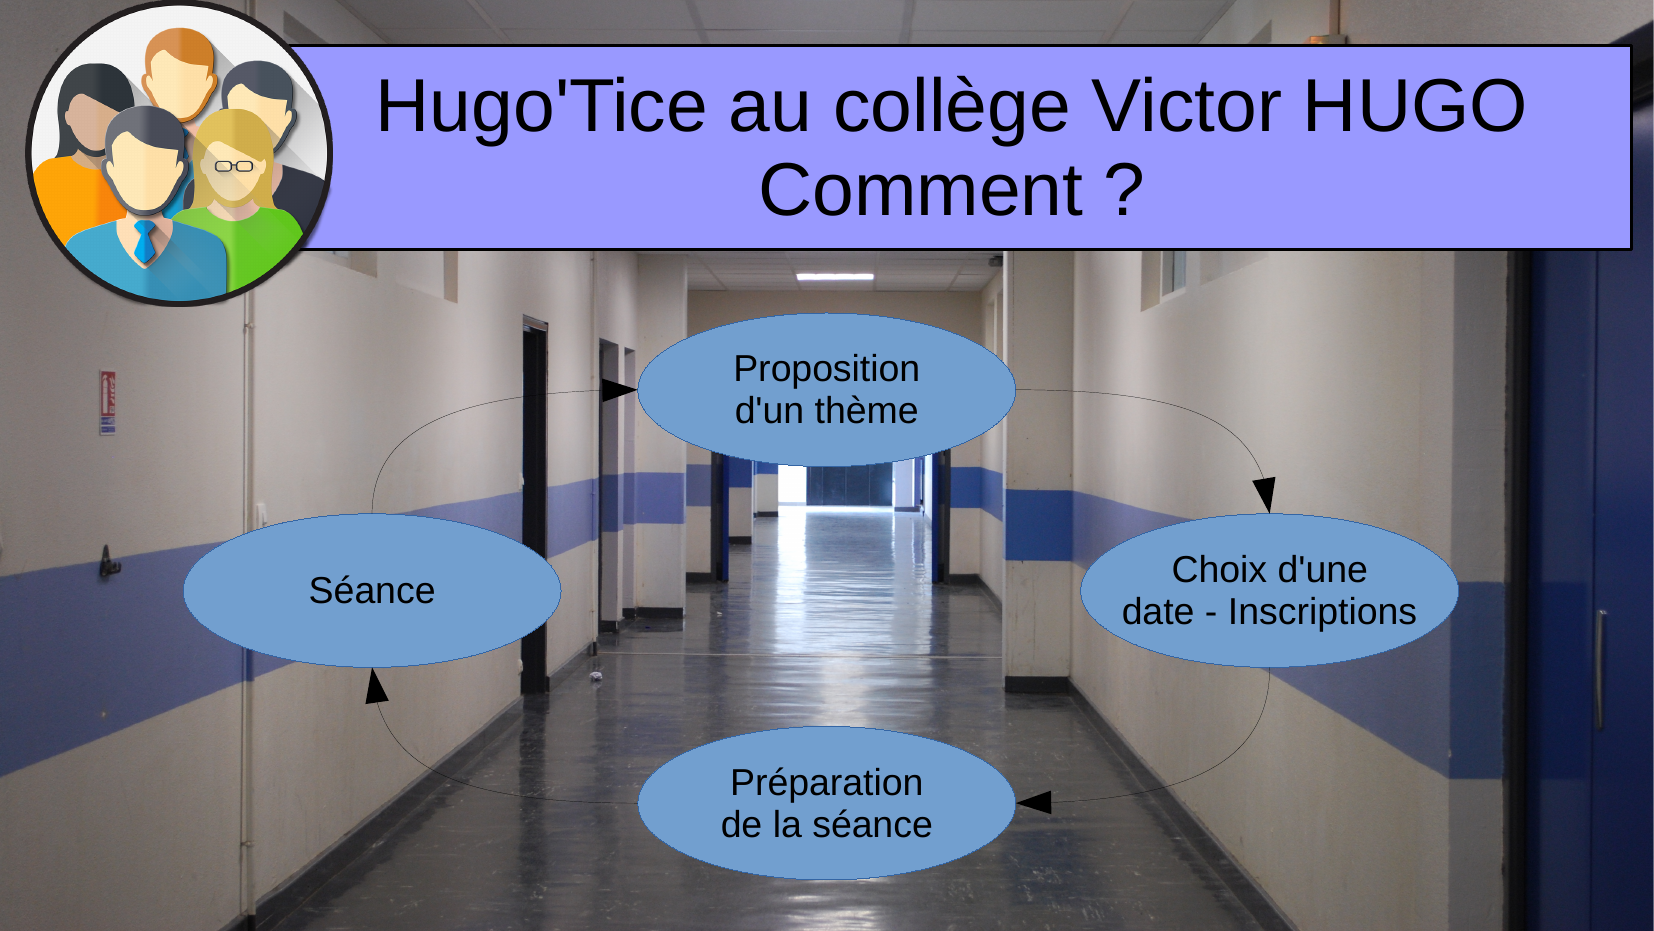

Hugo'Tice au collège Victor HUGO
Comment ?
Proposition
d'un thème
Choix d'une
date - Inscriptions
Séance
Préparation
de la séance